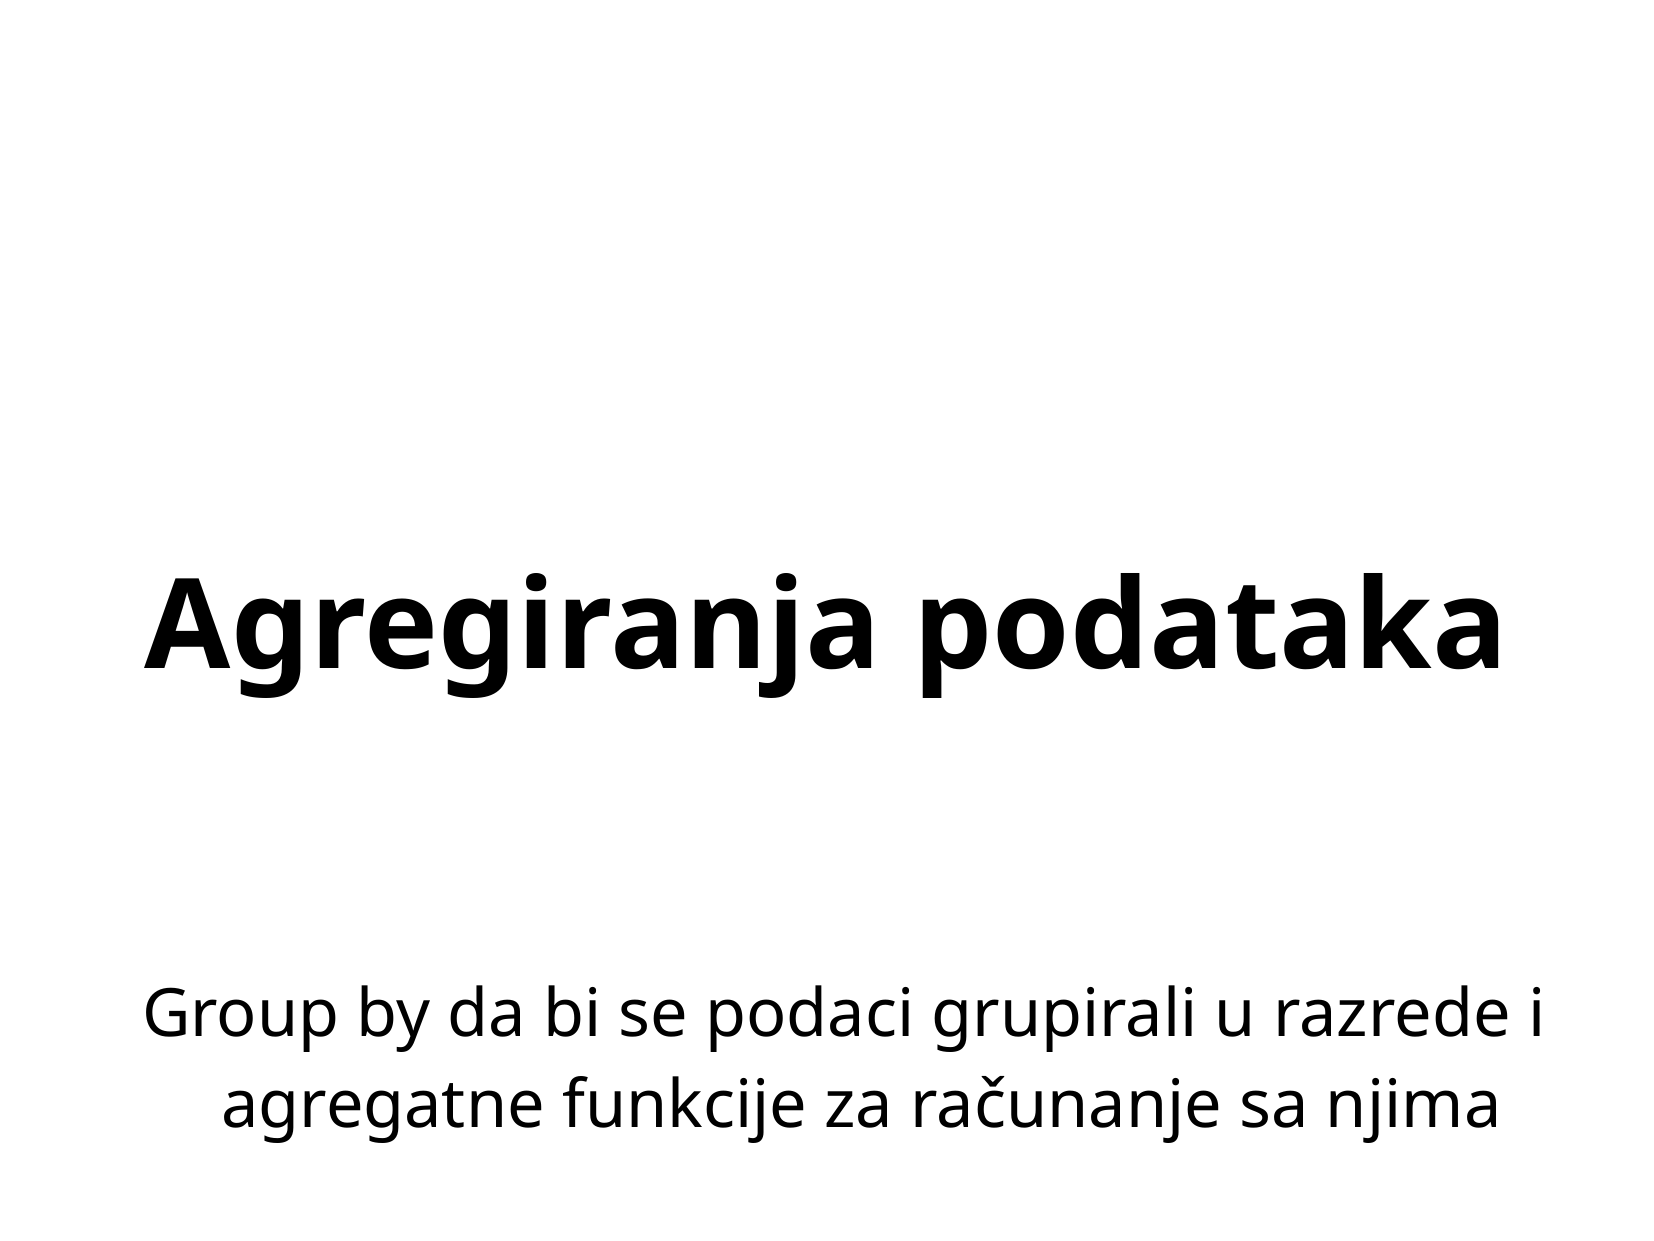

# Agregiranja podataka
Group by da bi se podaci grupirali u razrede i agregatne funkcije za računanje sa njima